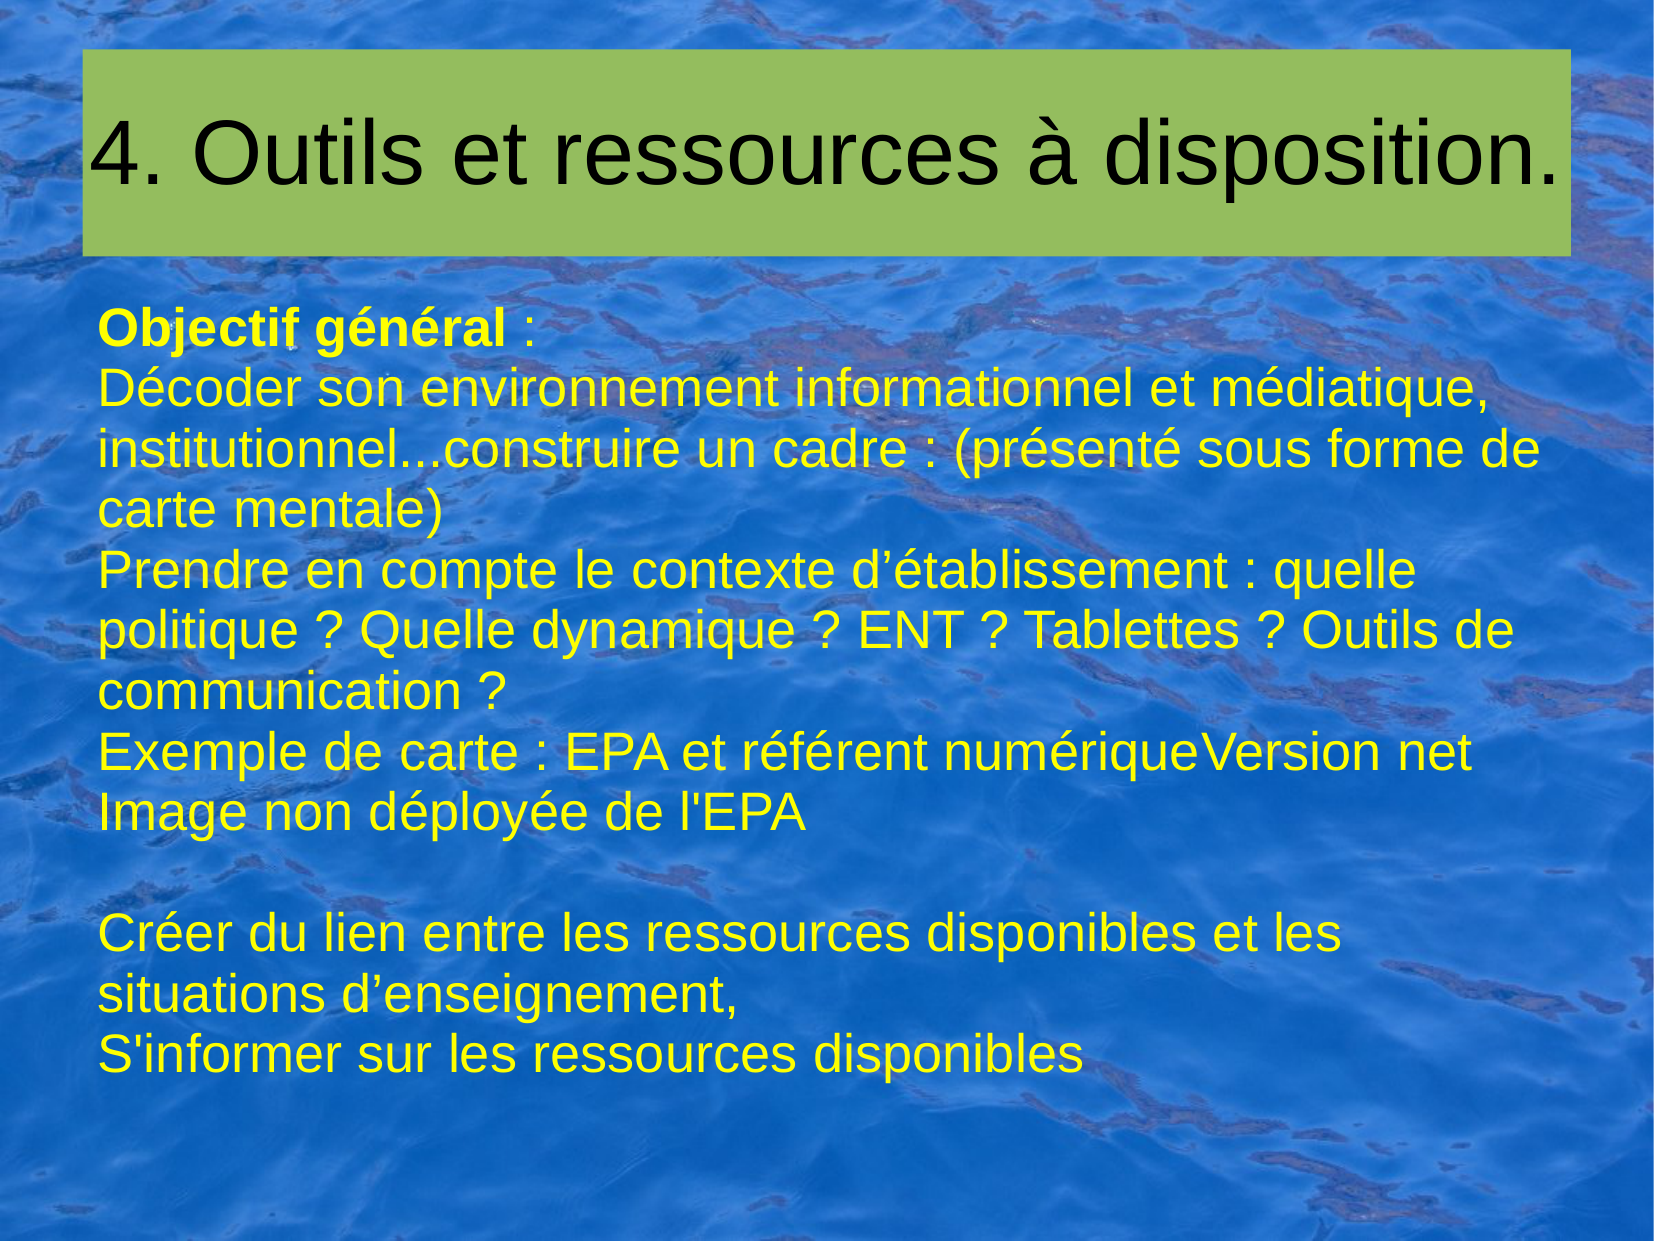

# 4. Outils et ressources à disposition.
Objectif général :
Décoder son environnement informationnel et médiatique, institutionnel...construire un cadre : (présenté sous forme de carte mentale)
Prendre en compte le contexte d’établissement : quelle politique ? Quelle dynamique ? ENT ? Tablettes ? Outils de communication ?
Exemple de carte : EPA et référent numériqueVersion net
Image non déployée de l'EPA
Créer du lien entre les ressources disponibles et les situations d’enseignement,
S'informer sur les ressources disponibles